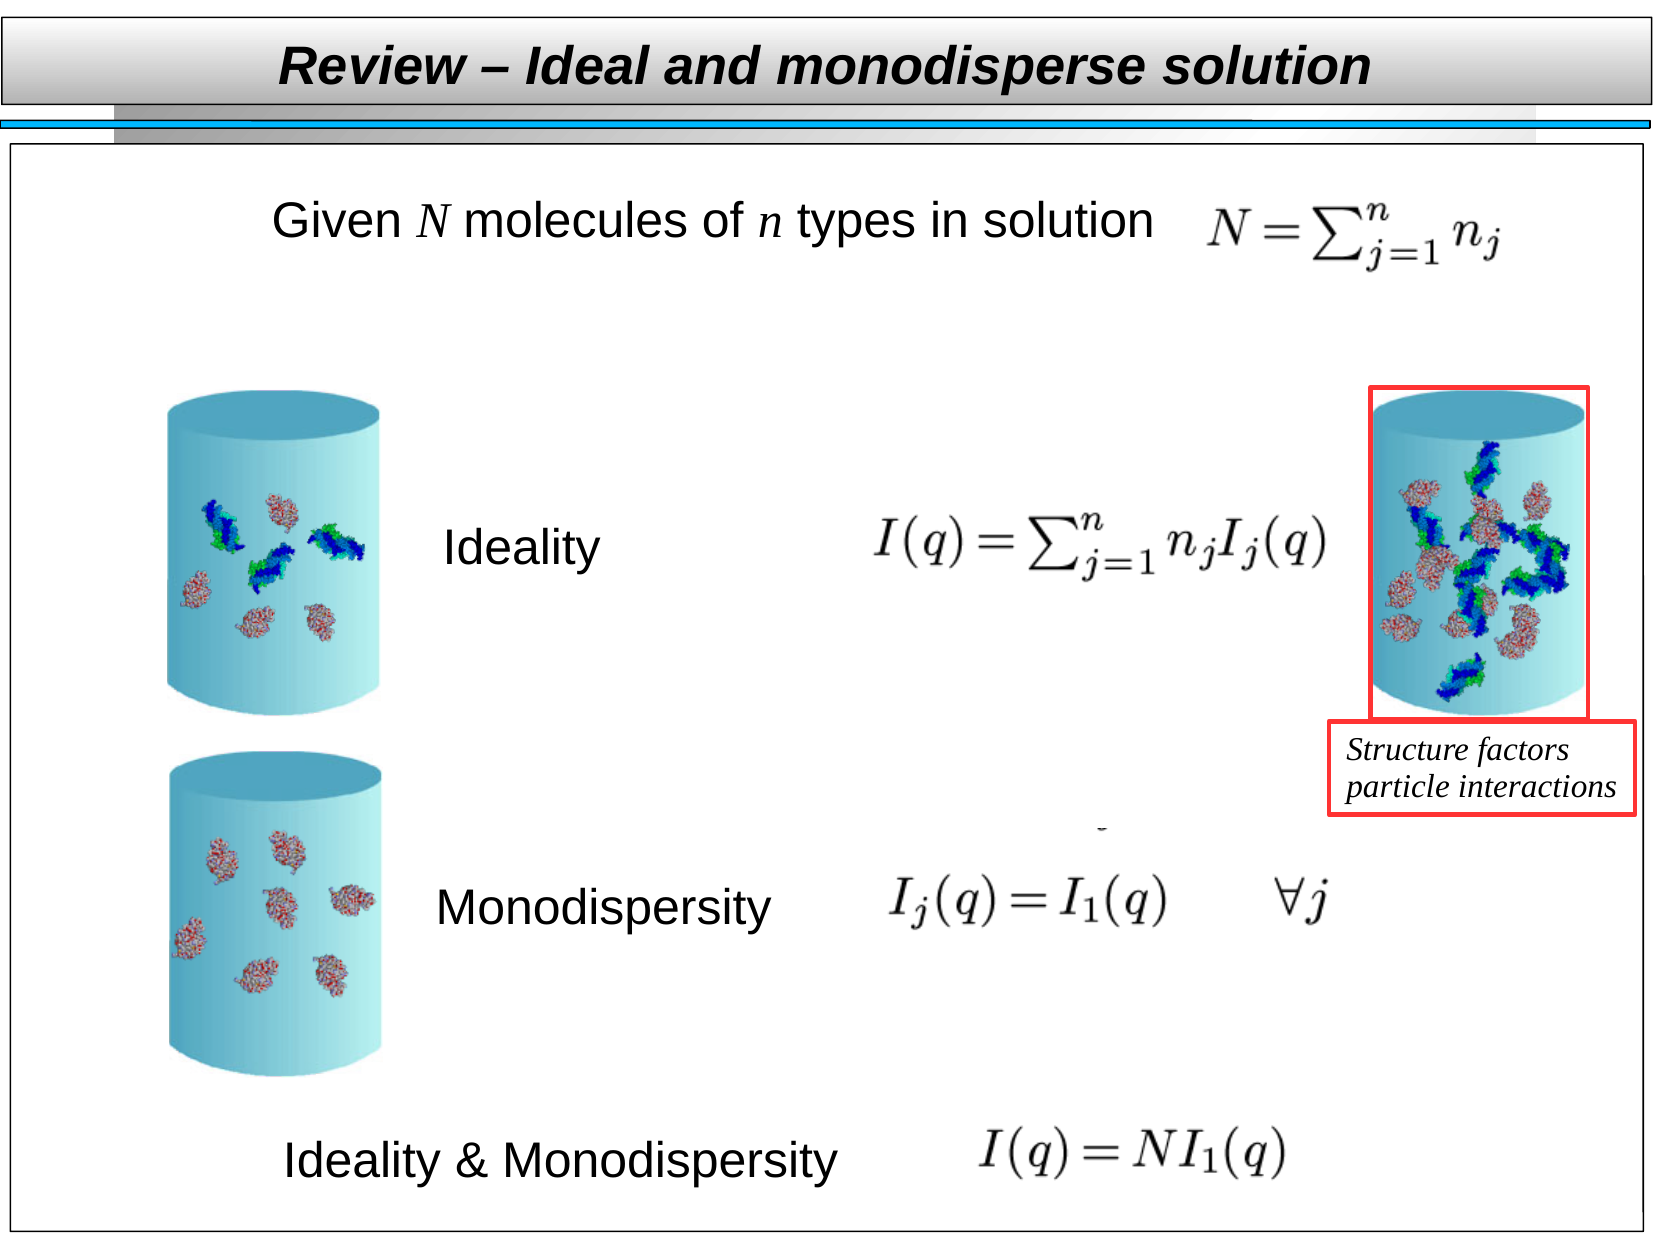

Review – Ideal and monodisperse solution
Given N molecules of n types in solution
Ideality
Structure factors
particle interactions
Monodispersity
Ideality & Monodispersity